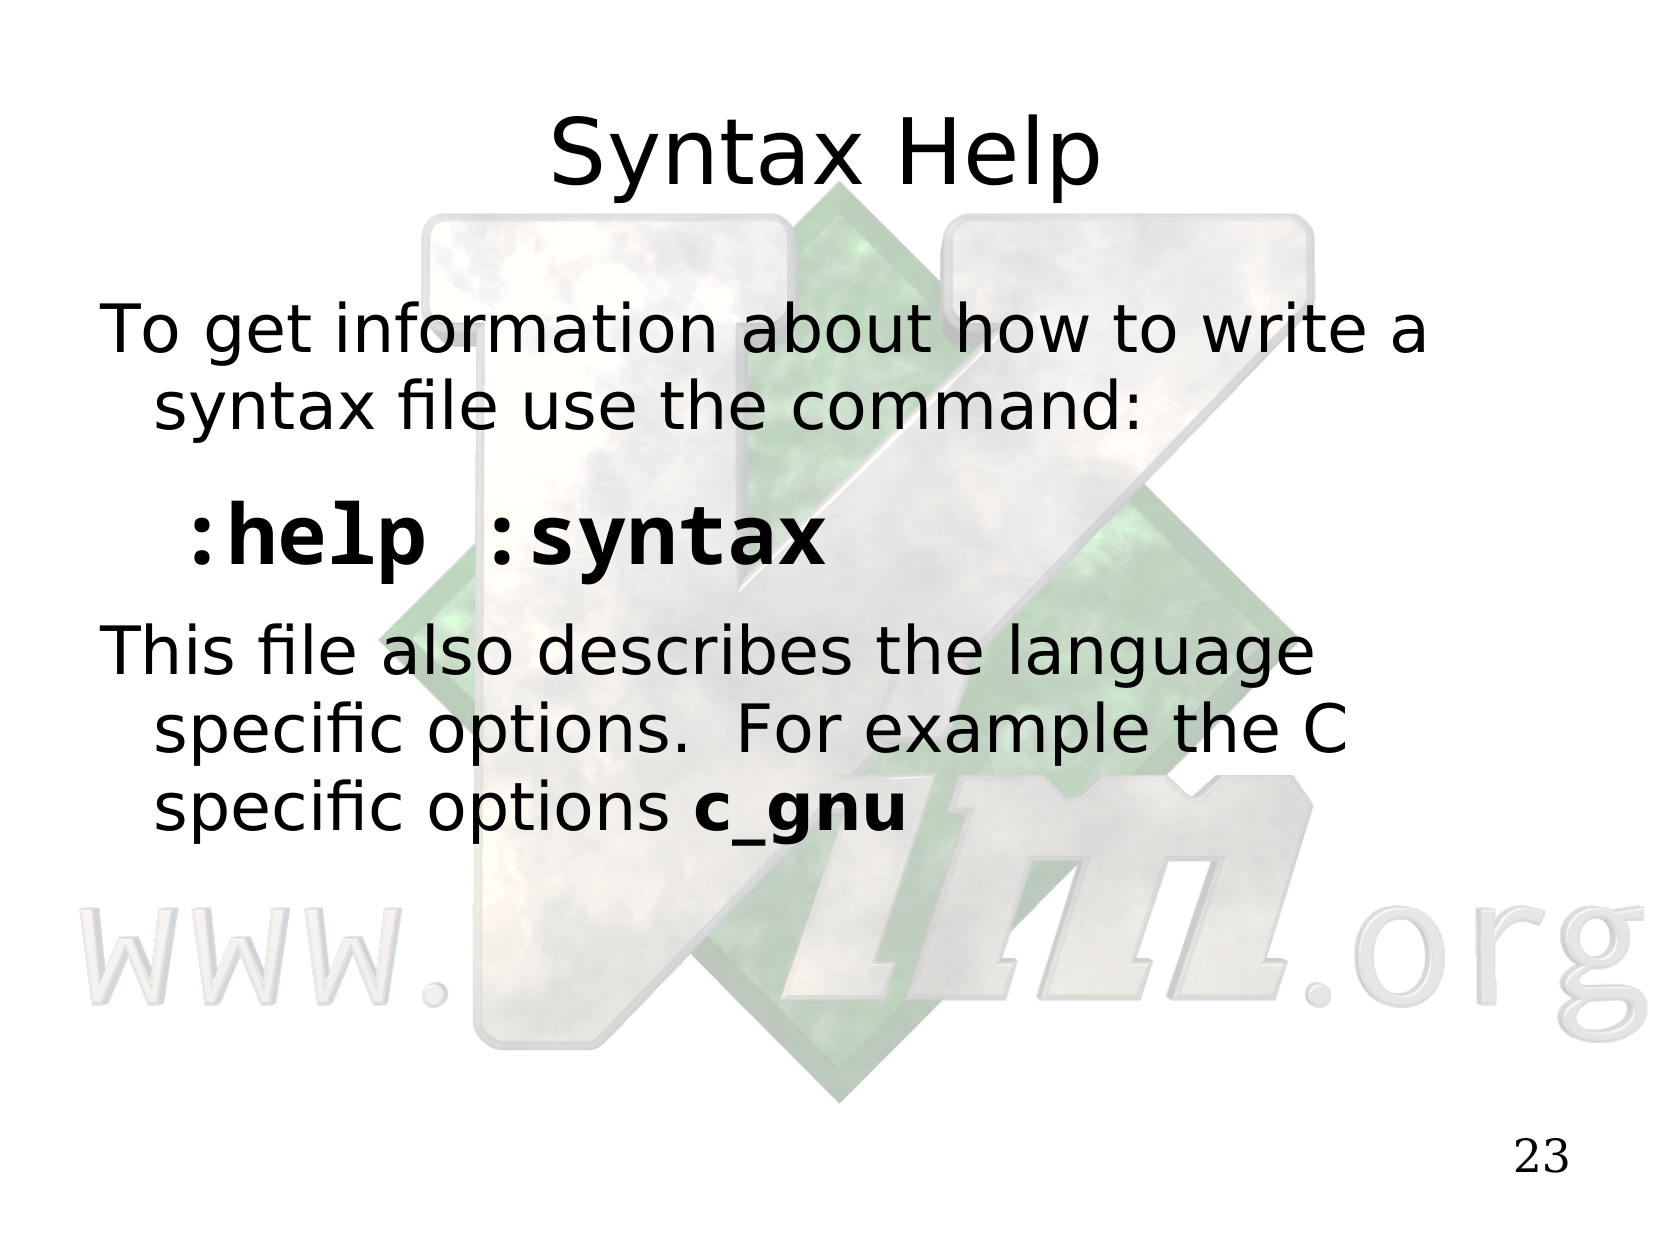

# Syntax Help
To get information about how to write a syntax file use the command:
:help :syntax
This file also describes the language specific options. For example the C specific options c_gnu
23